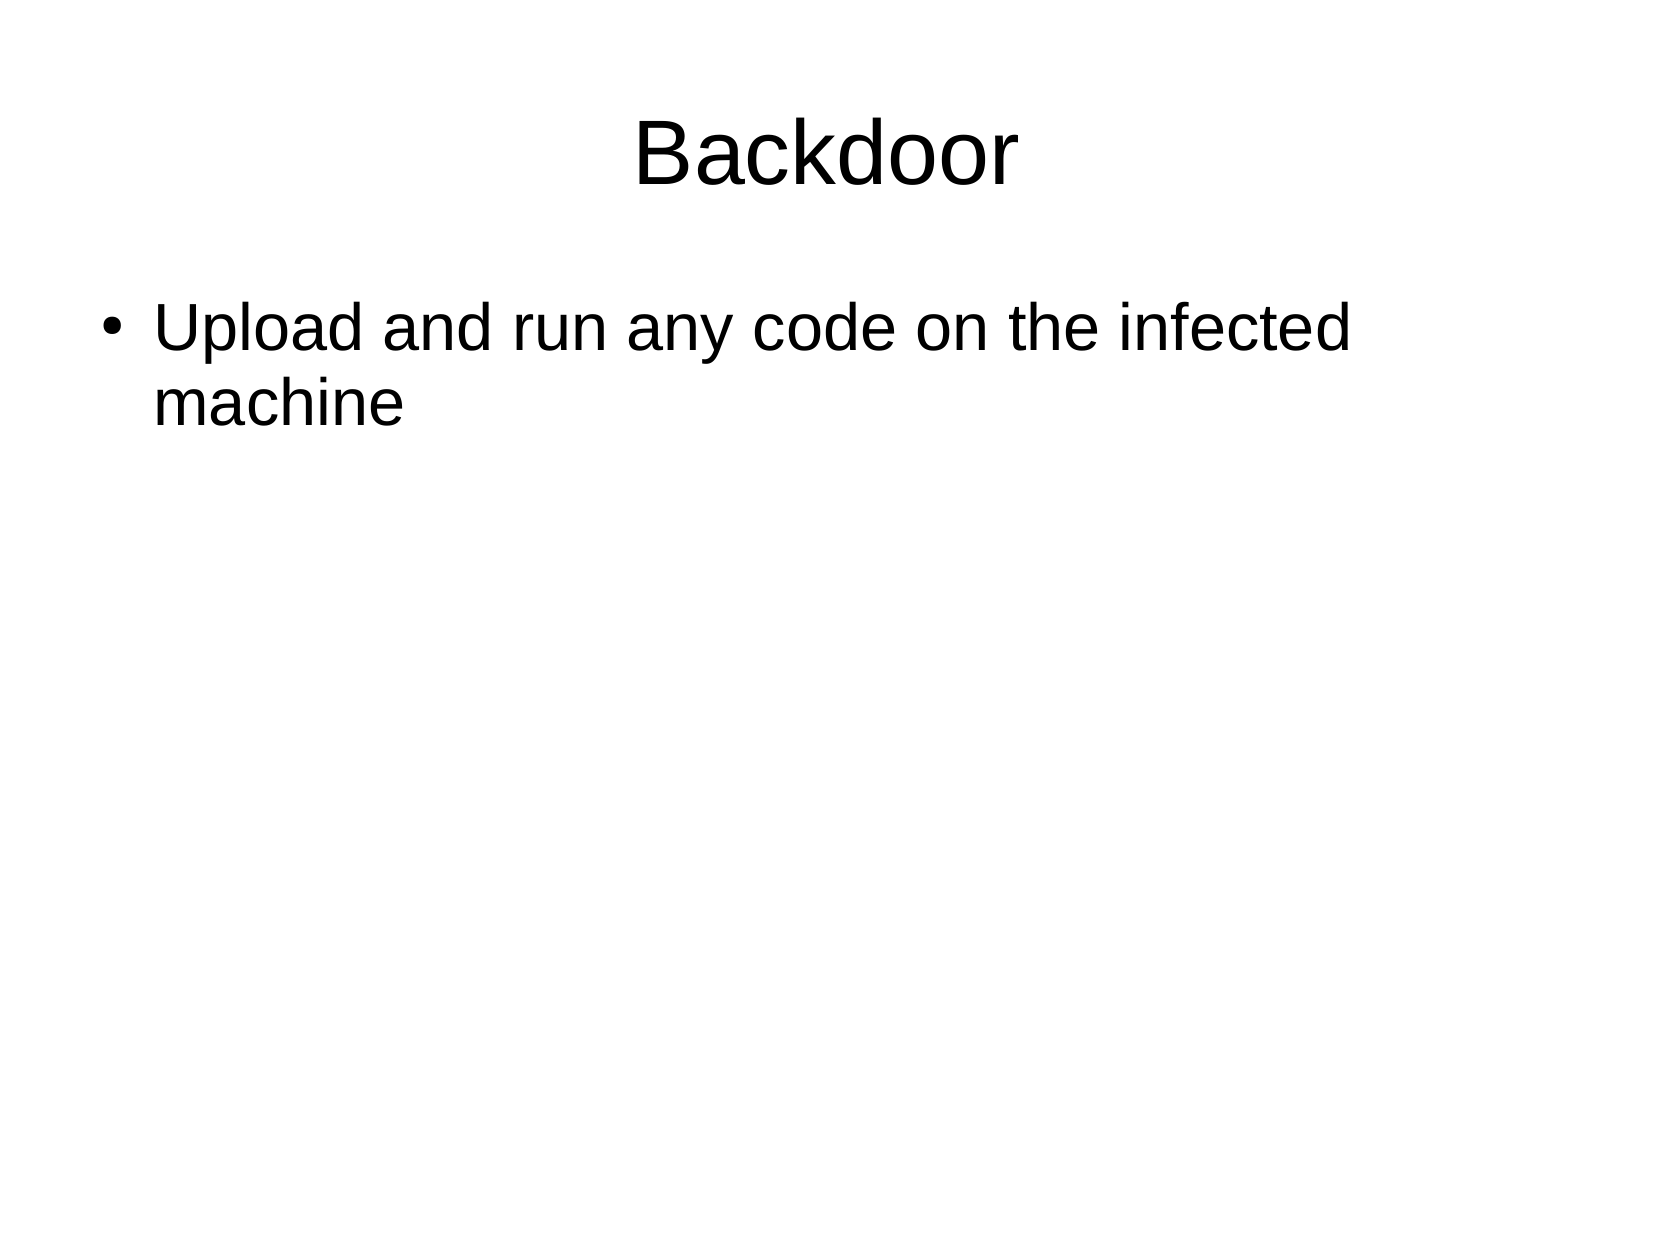

# Backdoor
Upload and run any code on the infected machine